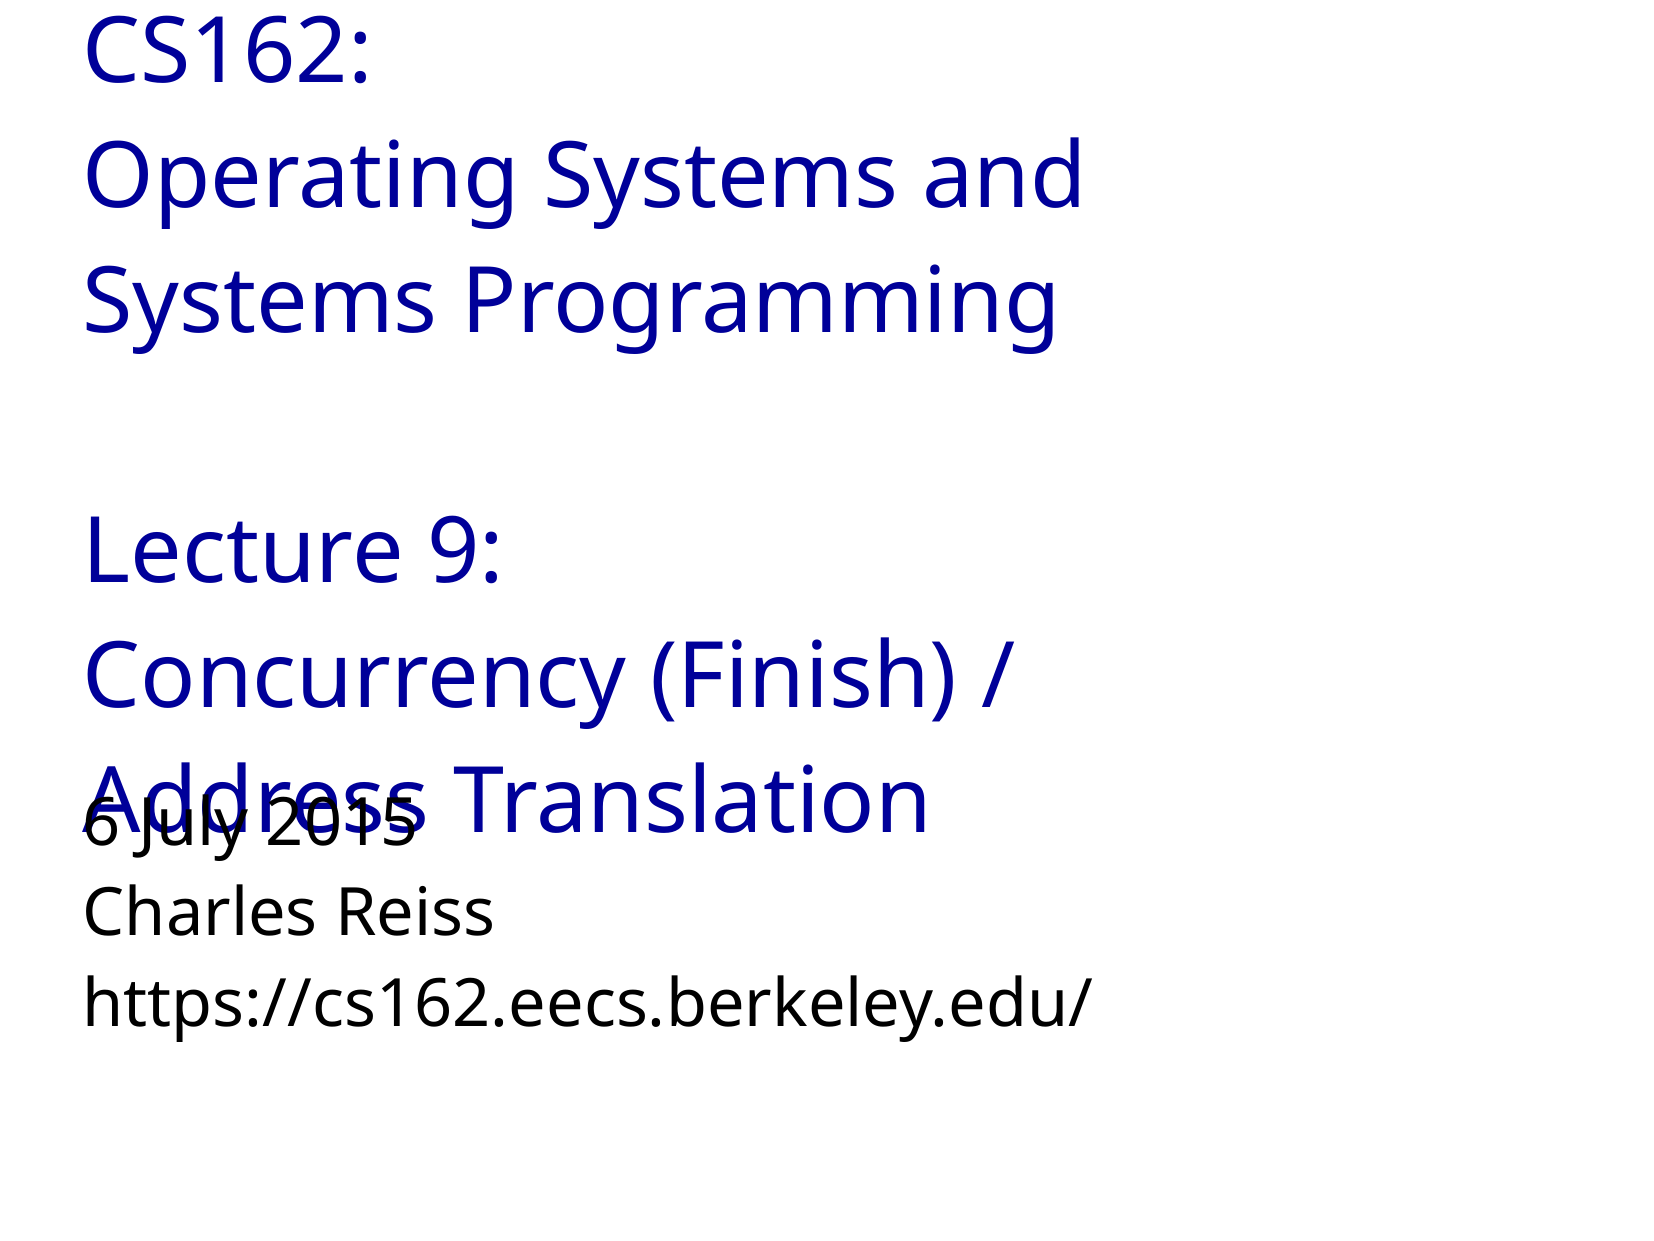

# CS162: Operating Systems and Systems Programming Lecture 9: Concurrency (Finish) / Address Translation
6 July 2015
Charles Reiss
https://cs162.eecs.berkeley.edu/